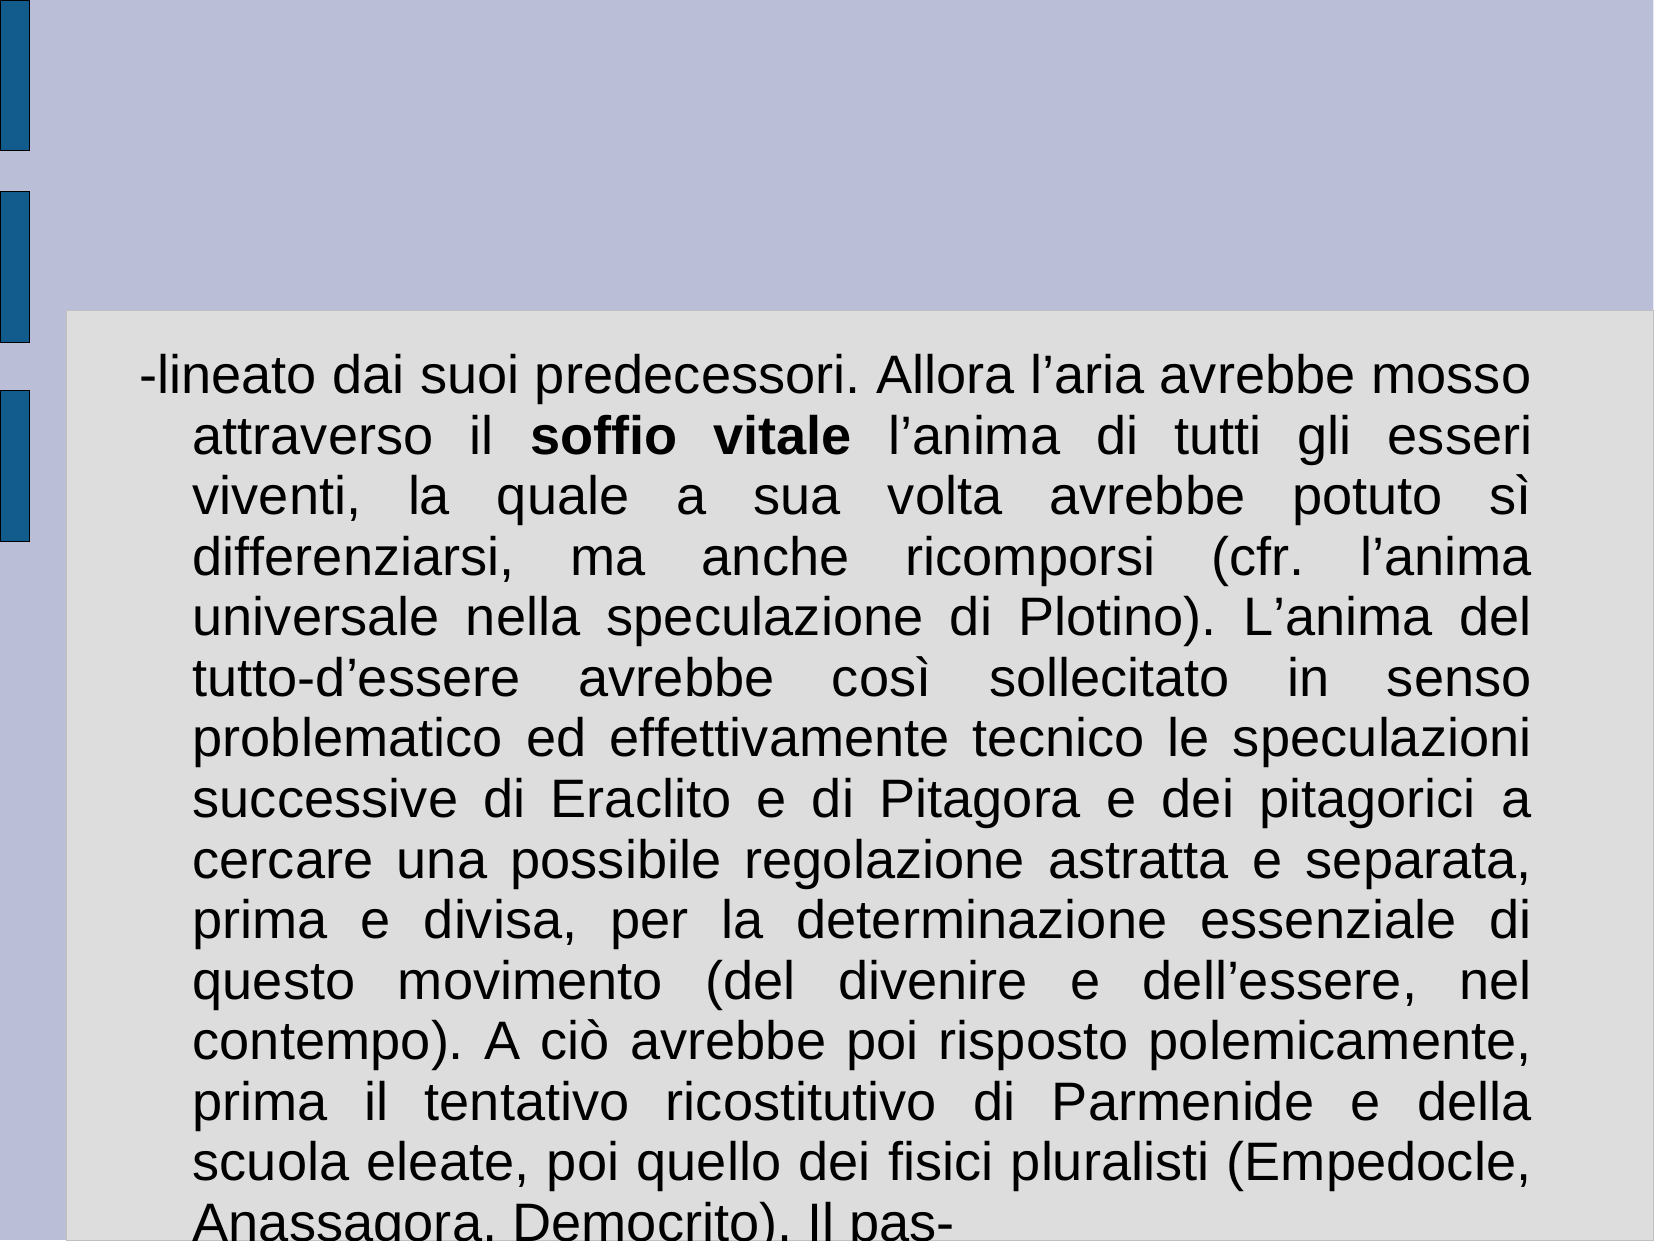

#
-lineato dai suoi predecessori. Allora l’aria avrebbe mosso attraverso il soffio vitale l’anima di tutti gli esseri viventi, la quale a sua volta avrebbe potuto sì differenziarsi, ma anche ricomporsi (cfr. l’anima universale nella speculazione di Plotino). L’anima del tutto-d’essere avrebbe così sollecitato in senso problematico ed effettivamente tecnico le speculazioni successive di Eraclito e di Pitagora e dei pitagorici a cercare una possibile regolazione astratta e separata, prima e divisa, per la determinazione essenziale di questo movimento (del divenire e dell’essere, nel contempo). A ciò avrebbe poi risposto polemicamente, prima il tentativo ricostitutivo di Parmenide e della scuola eleate, poi quello dei fisici pluralisti (Empedocle, Anassagora, Democrito). Il pas-